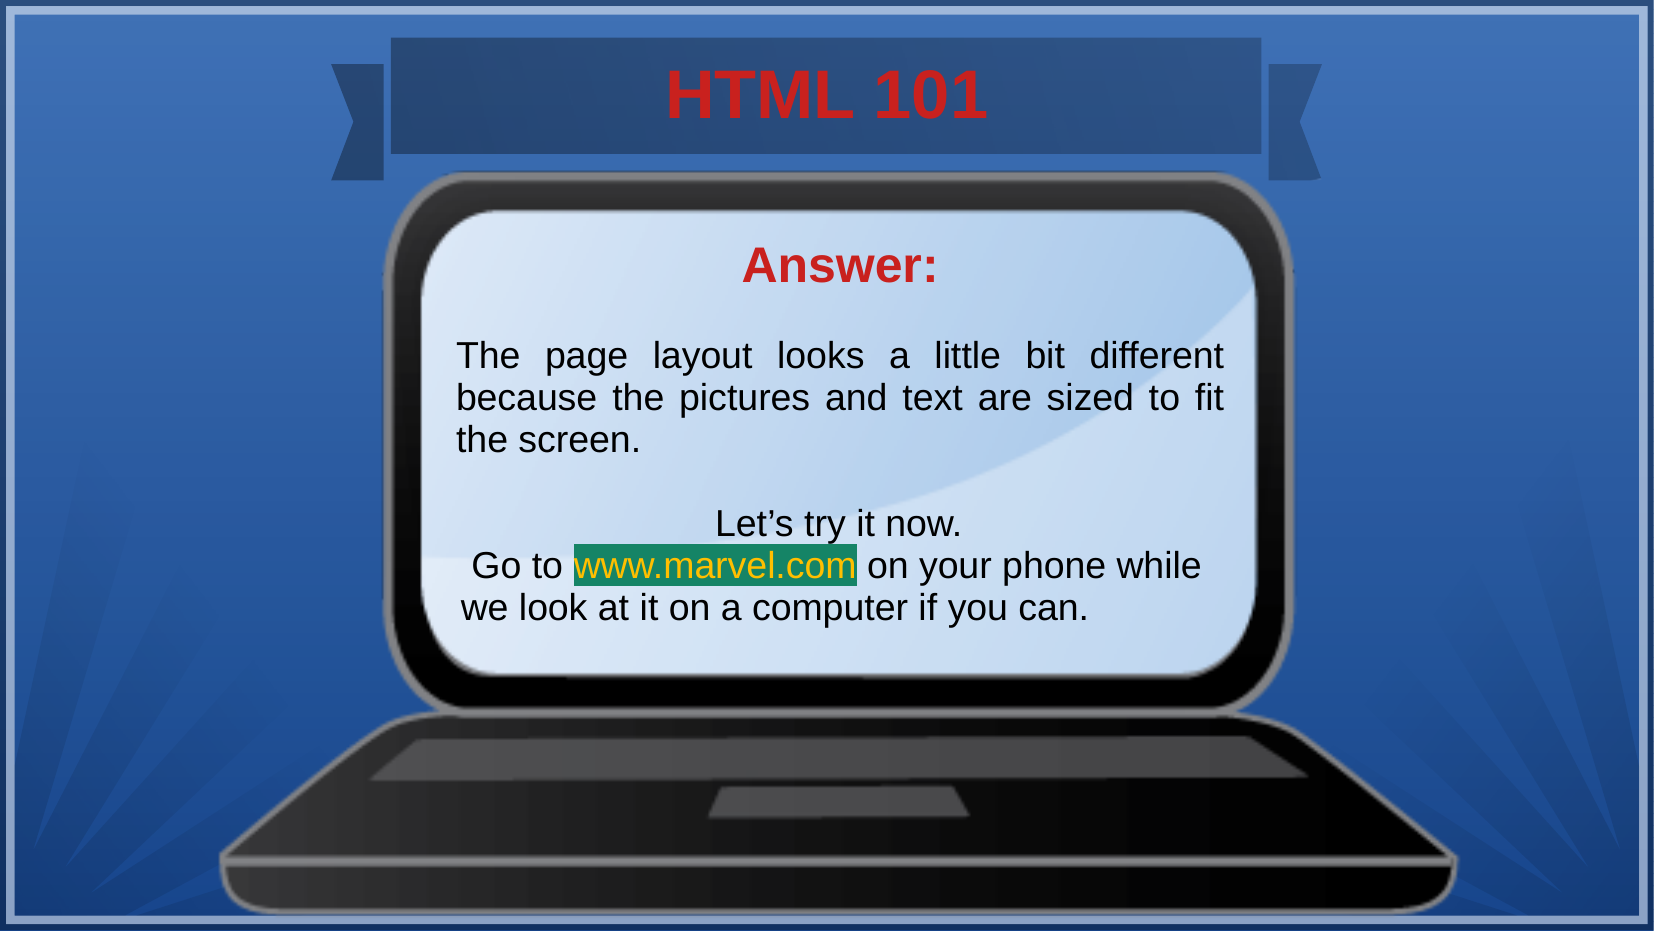

# HTML 101
Answer:
The page layout looks a little bit different because the pictures and text are sized to fit the screen.
Let’s try it now.
 Go to www.marvel.com on your phone while we look at it on a computer if you can.